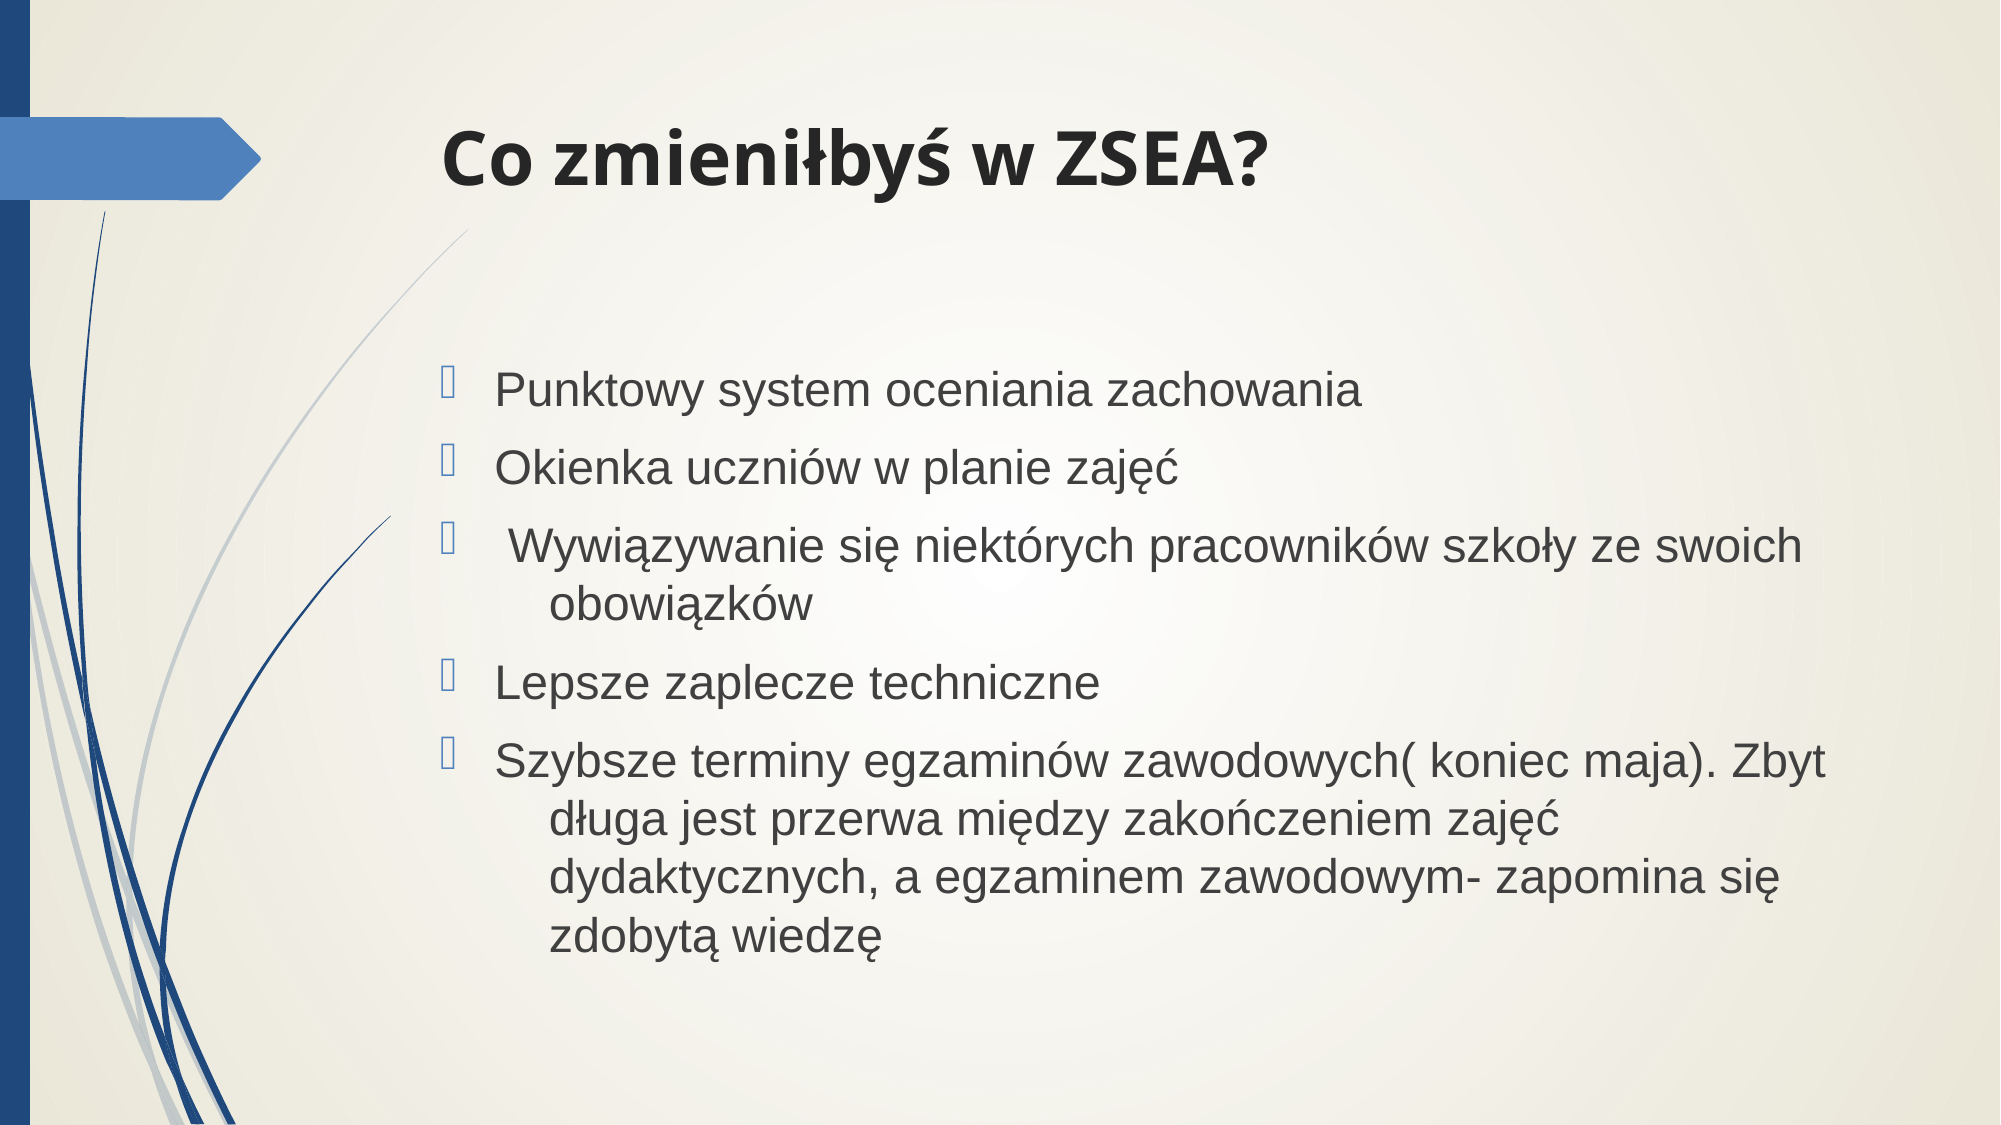

# Co zmieniłbyś w ZSEA?
Punktowy system oceniania zachowania
Okienka uczniów w planie zajęć
 Wywiązywanie się niektórych pracowników szkoły ze swoich obowiązków
Lepsze zaplecze techniczne
Szybsze terminy egzaminów zawodowych( koniec maja). Zbyt długa jest przerwa między zakończeniem zajęć dydaktycznych, a egzaminem zawodowym- zapomina się zdobytą wiedzę